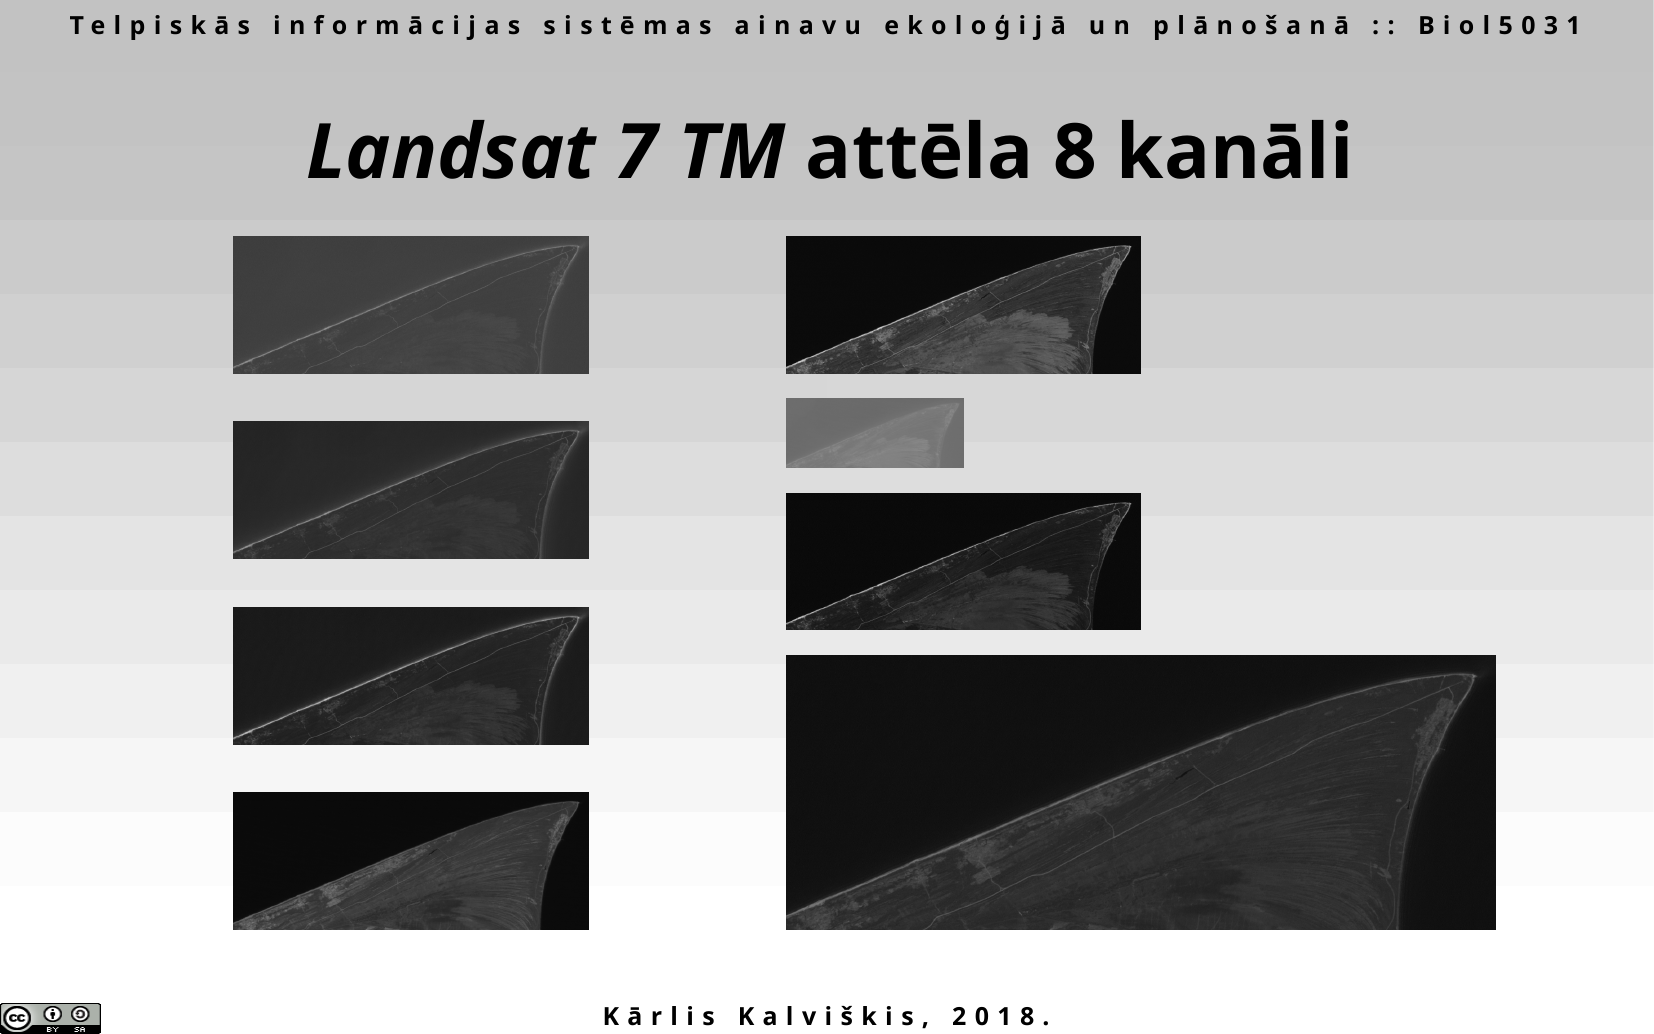

# Landsat 7 TM attēla 8 kanāli